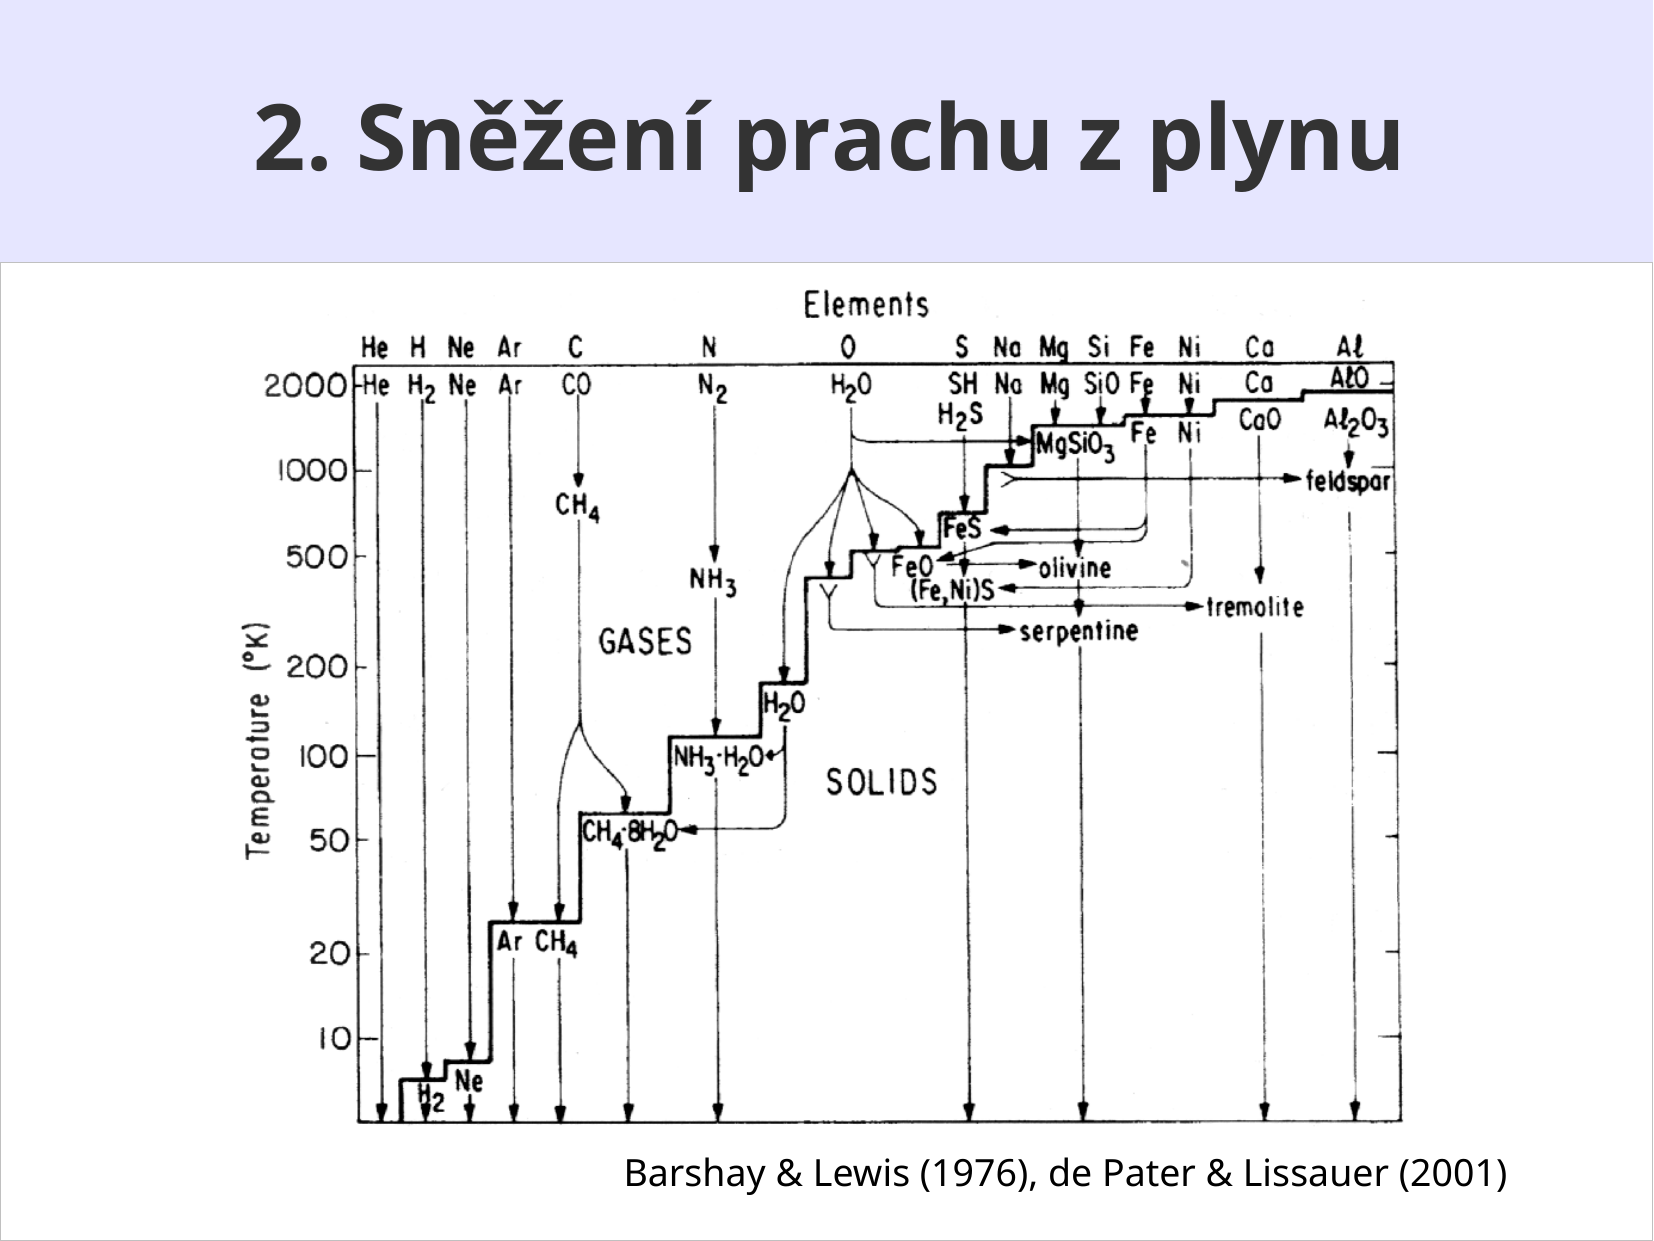

# 2. Sněžení prachu z plynu
Barshay & Lewis (1976), de Pater & Lissauer (2001)